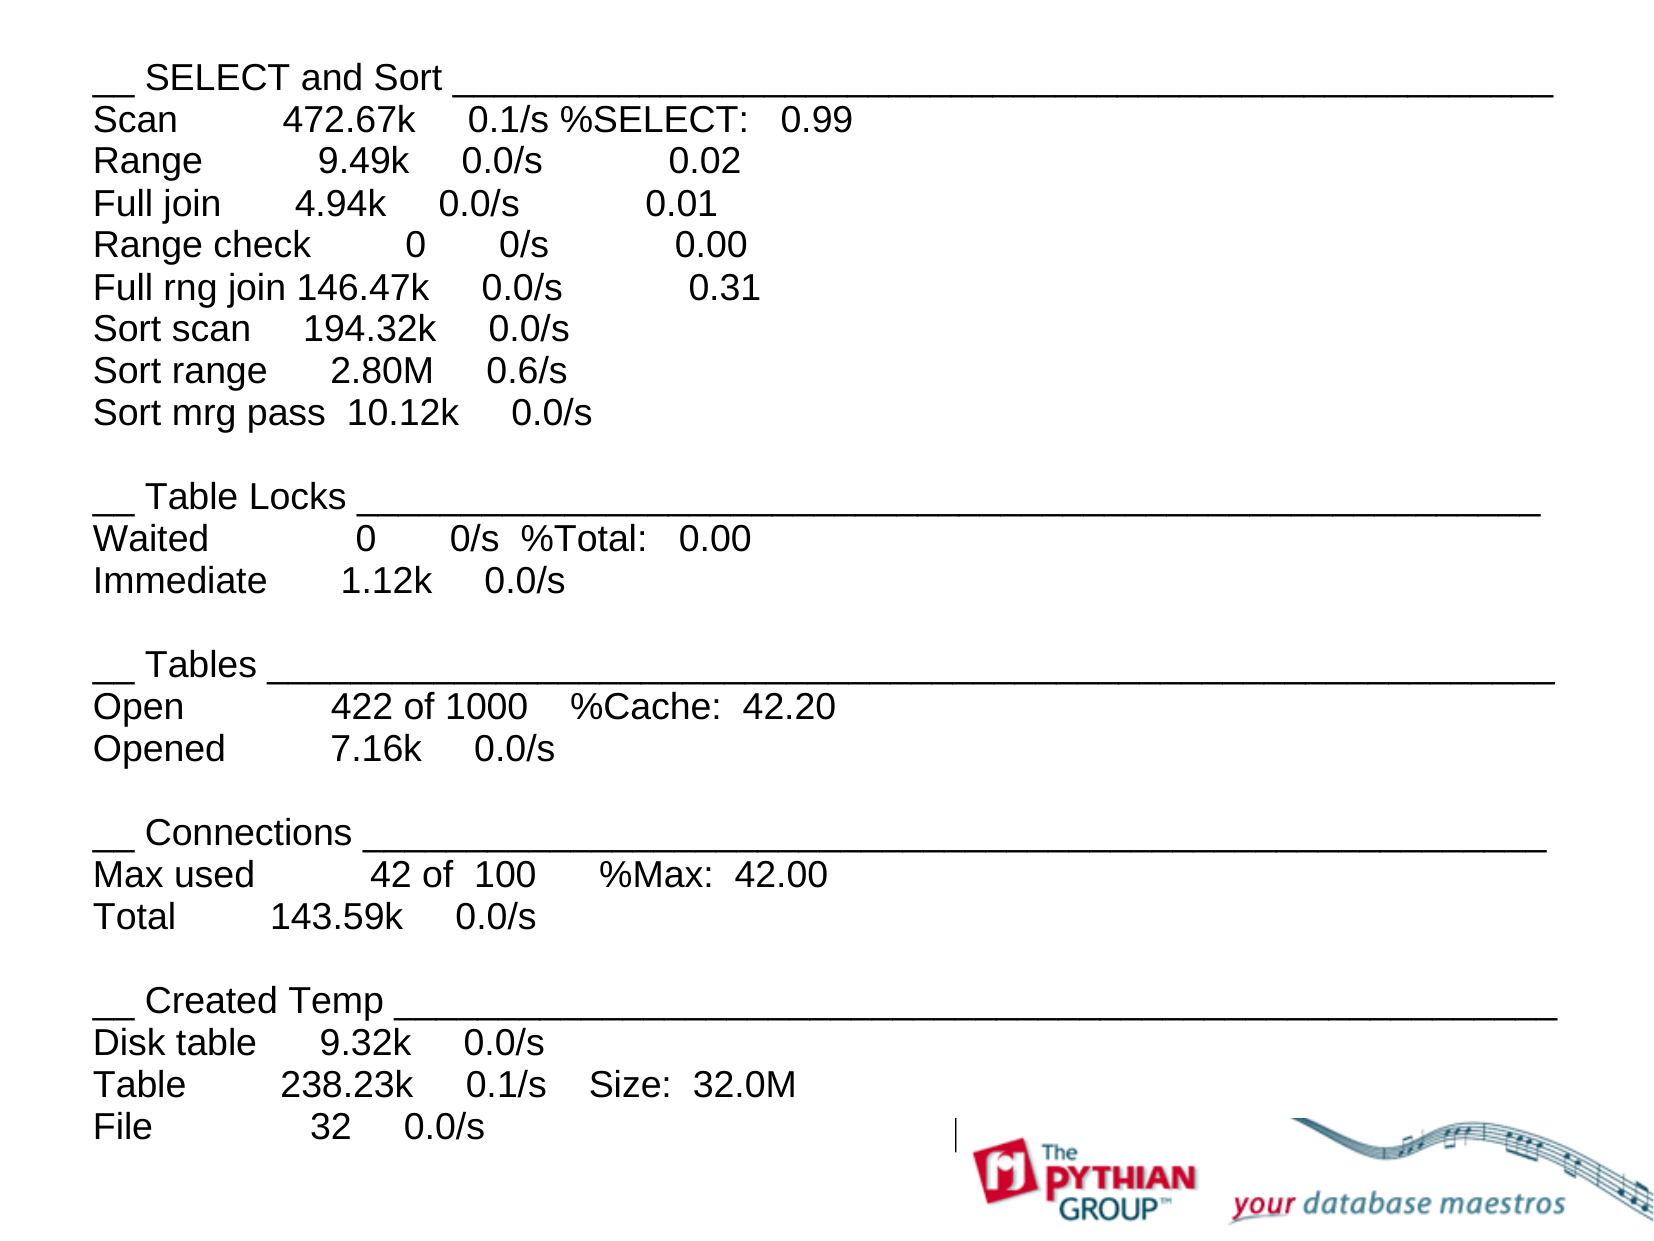

__ SELECT and Sort _____________________________________________________
Scan 472.67k 0.1/s %SELECT: 0.99
Range 9.49k 0.0/s 0.02
Full join 4.94k 0.0/s 0.01
Range check 0 0/s 0.00
Full rng join 146.47k 0.0/s 0.31
Sort scan 194.32k 0.0/s
Sort range 2.80M 0.6/s
Sort mrg pass 10.12k 0.0/s
__ Table Locks _________________________________________________________
Waited 0 0/s %Total: 0.00
Immediate 1.12k 0.0/s
__ Tables ______________________________________________________________
Open 422 of 1000 %Cache: 42.20
Opened 7.16k 0.0/s
__ Connections _________________________________________________________
Max used 42 of 100 %Max: 42.00
Total 143.59k 0.0/s
__ Created Temp ________________________________________________________
Disk table 9.32k 0.0/s
Table 238.23k 0.1/s Size: 32.0M
File 32 0.0/s